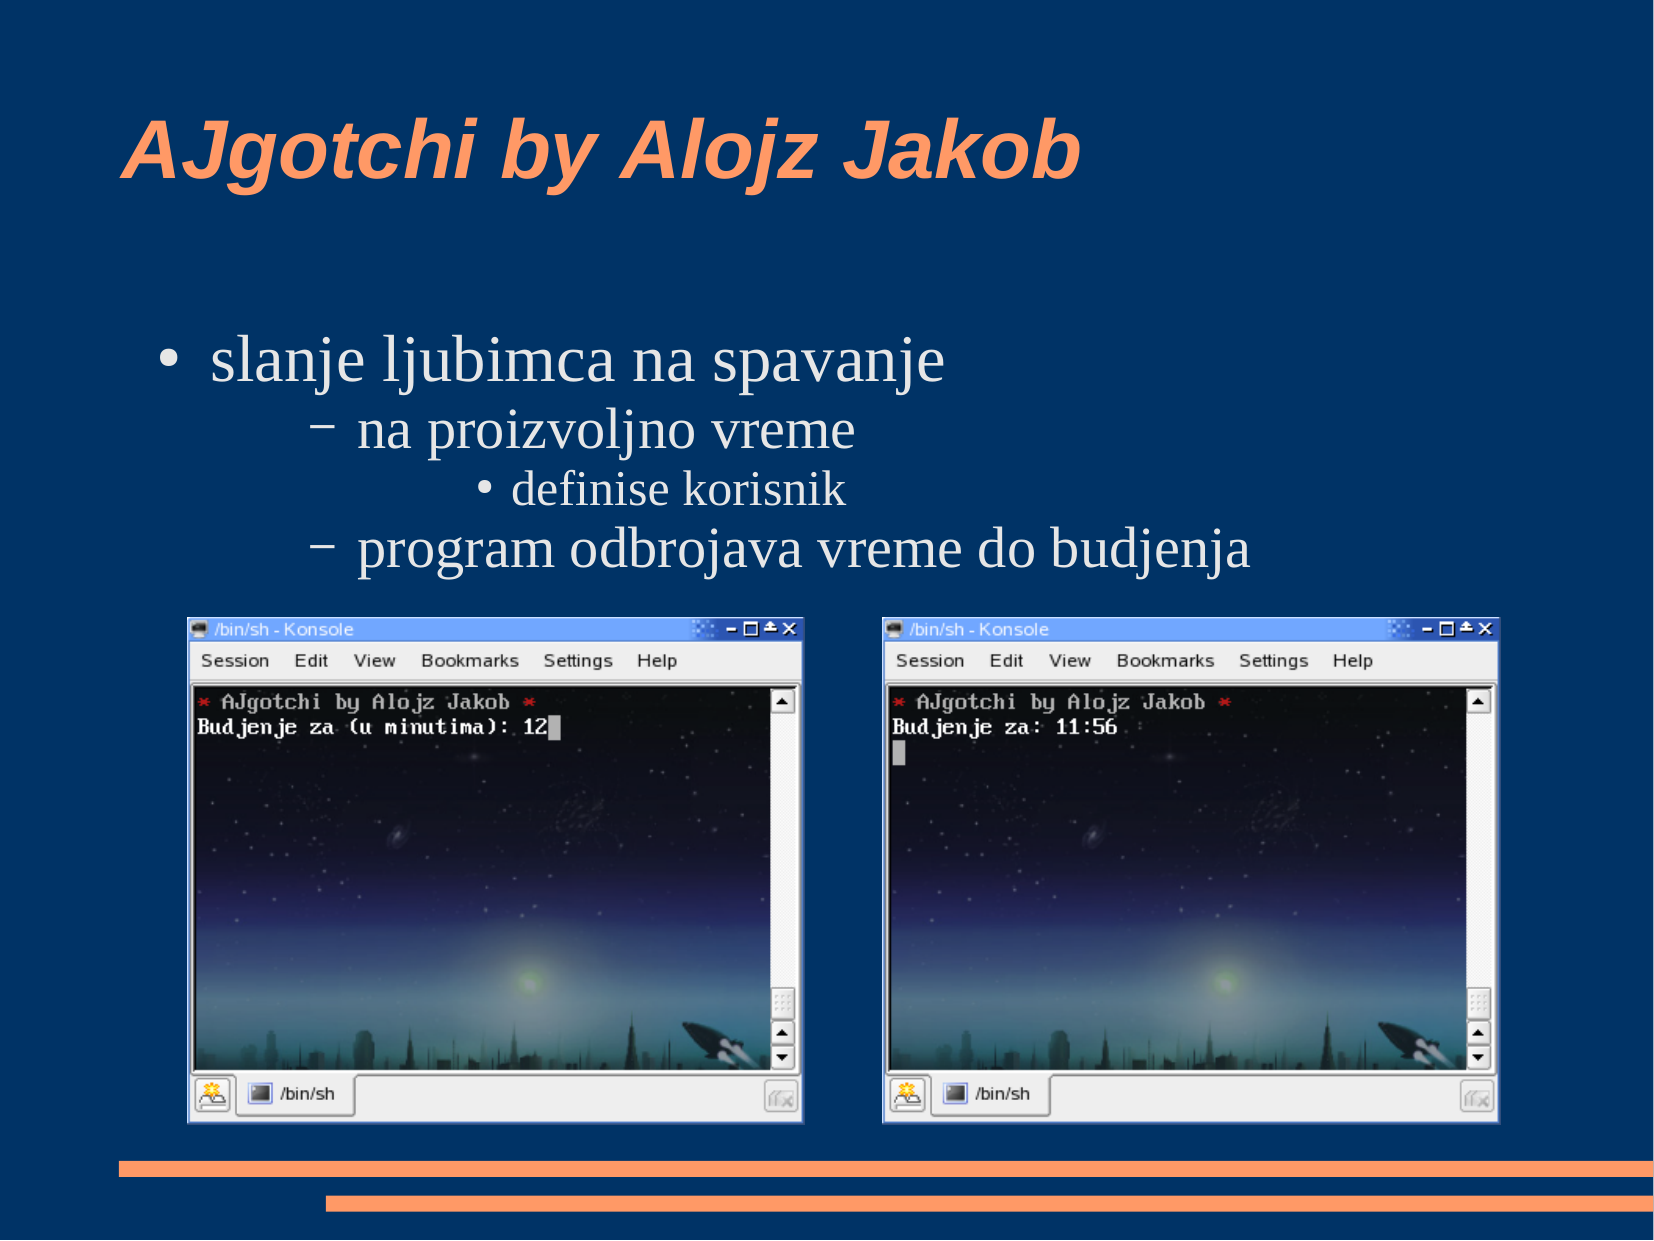

# AJgotchi by Alojz Jakob
slanje ljubimca na spavanje
na proizvoljno vreme
definise korisnik
program odbrojava vreme do budjenja